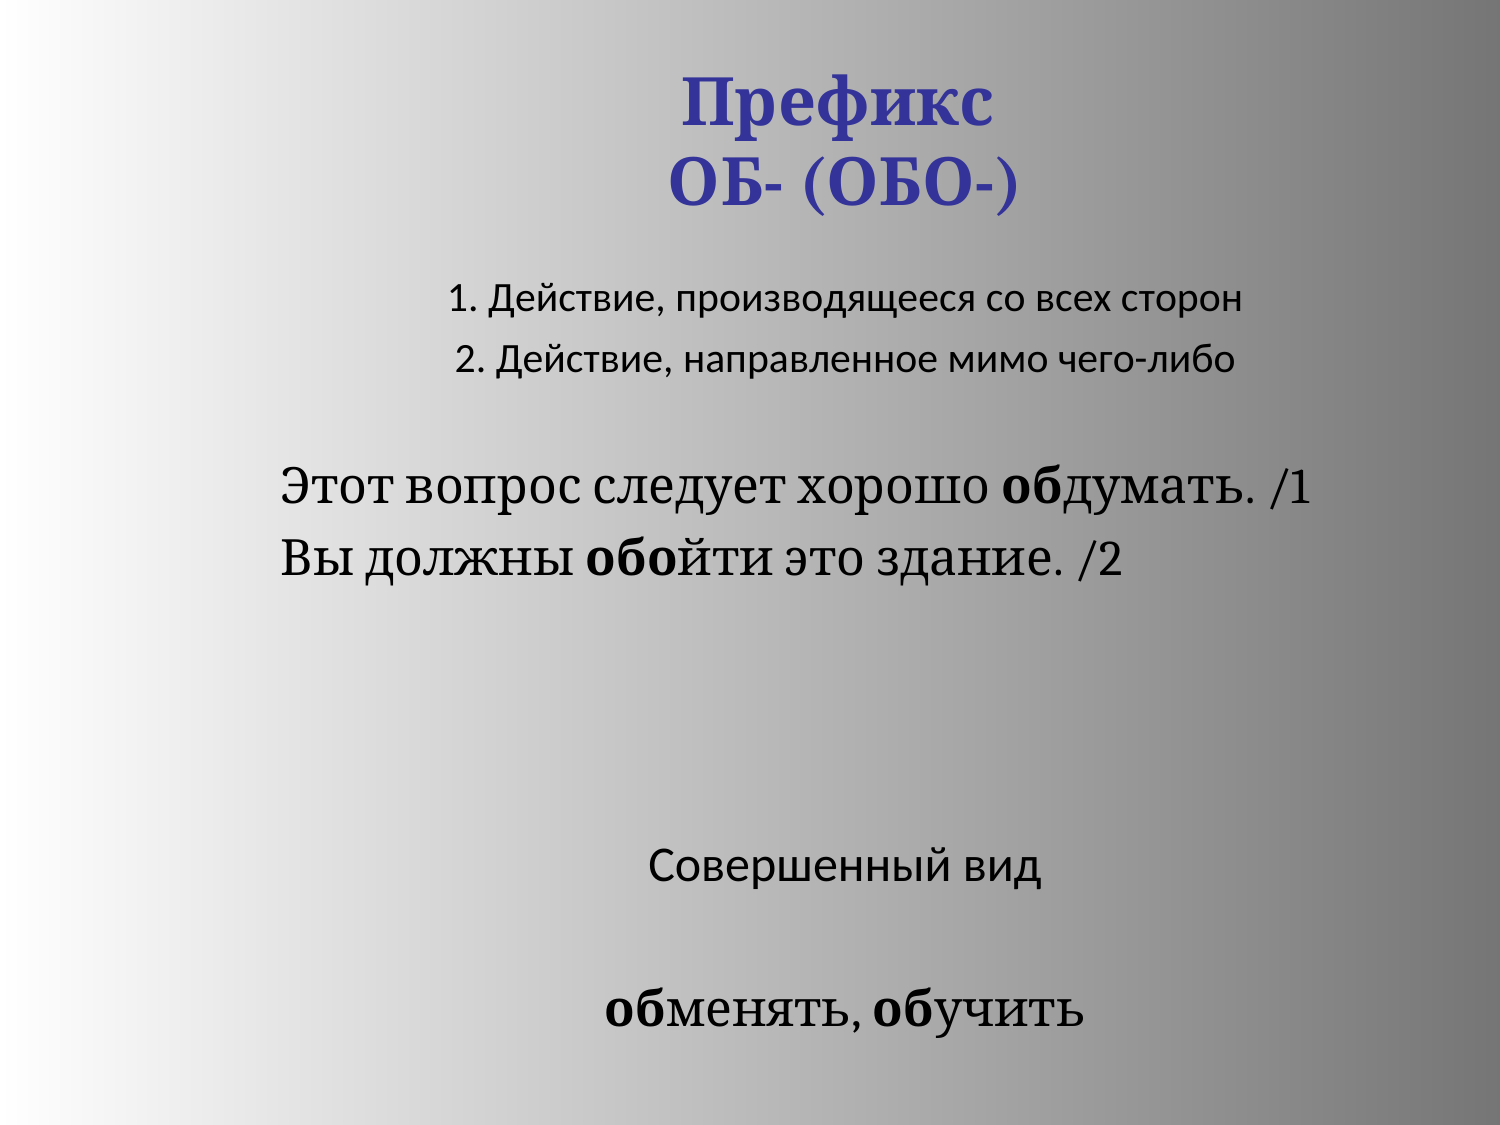

# Префикс ОБ- (ОБО-)
1. Действие, производящееся со всех сторон
2. Действие, направленное мимо чего-либо
Этот вопрос следует хорошо обдумать. /1
Вы должны обойти это здание. /2
Совершенный вид
обменять, обучить